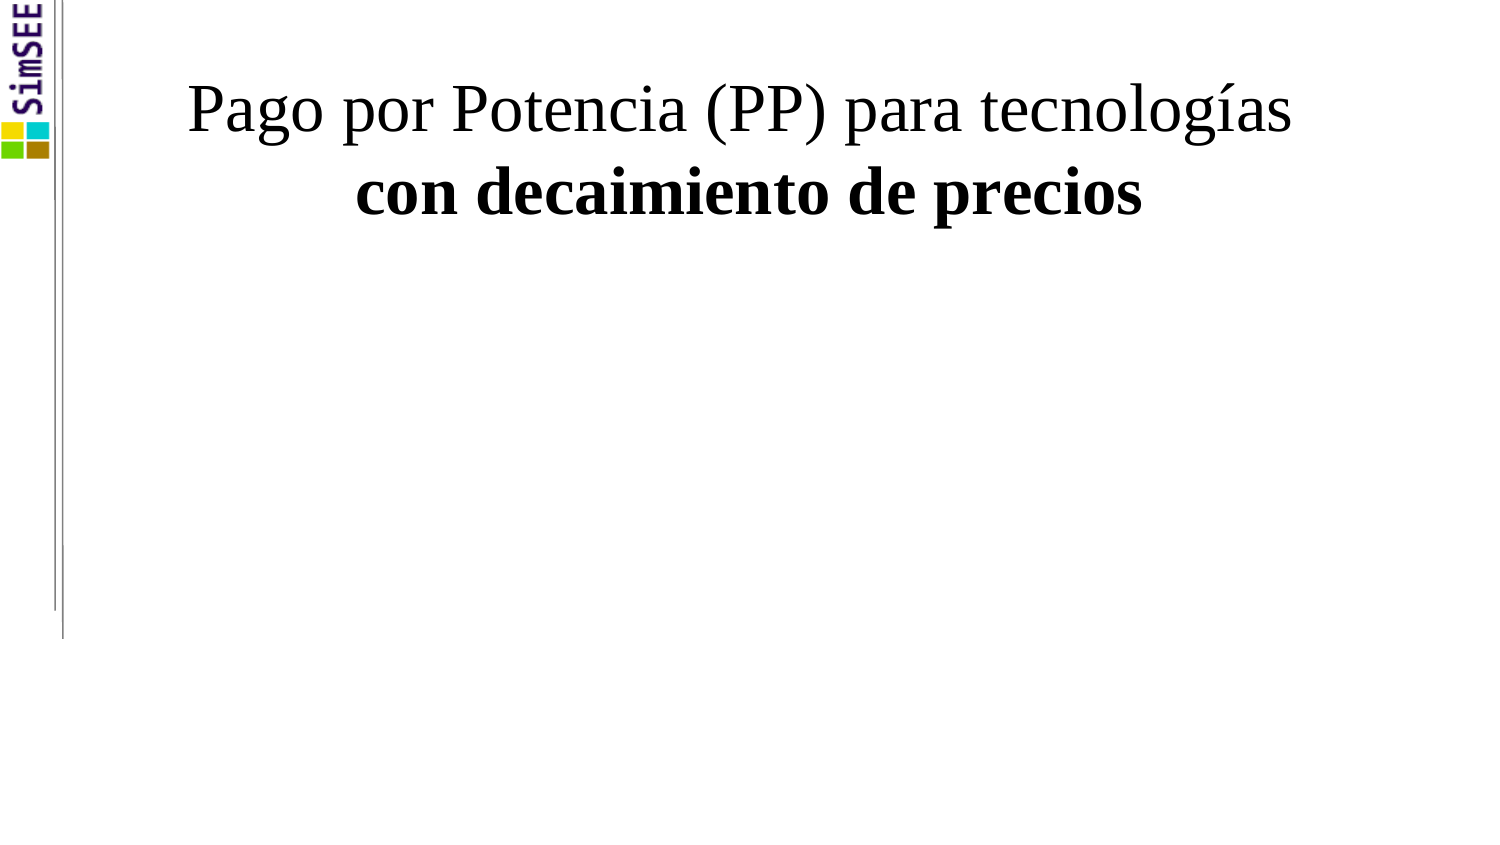

# Pago por Potencia (PP) para tecnologías con decaimiento de precios